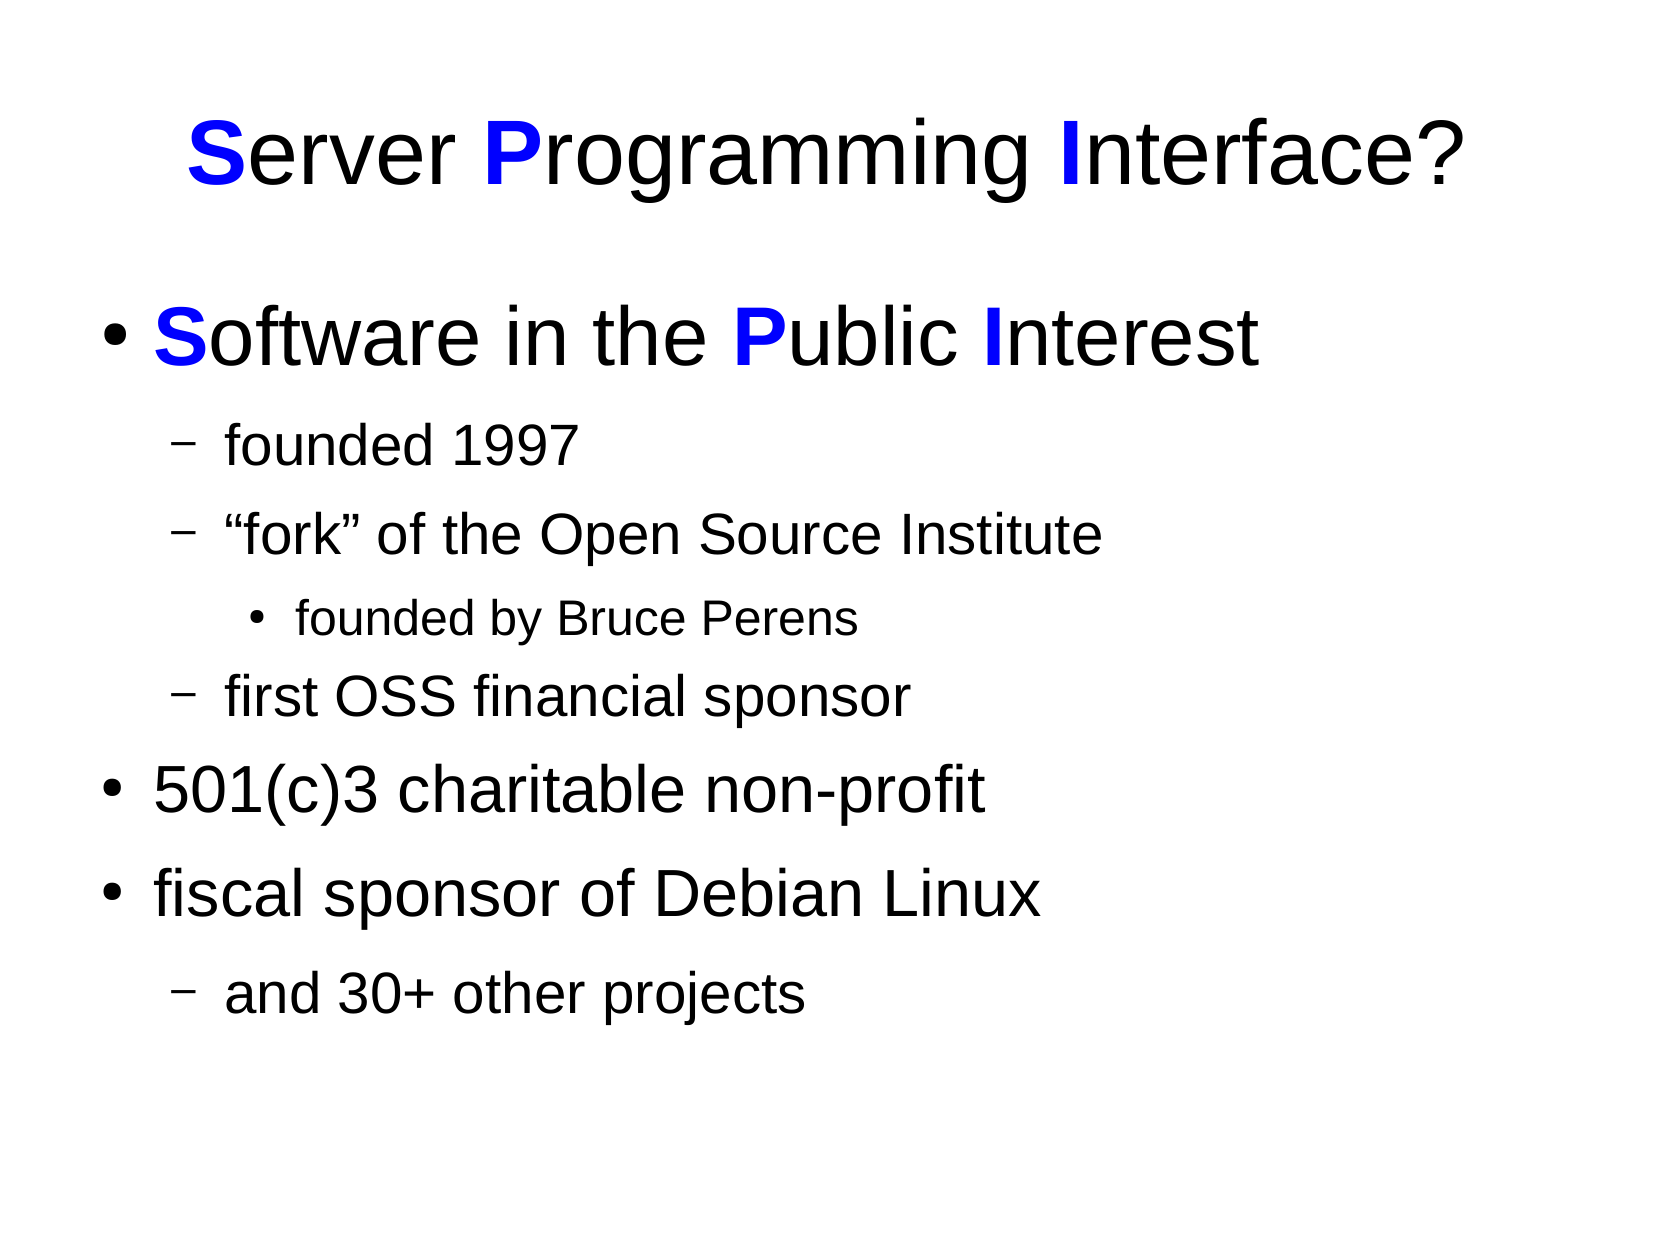

# Server Programming Interface?
Software in the Public Interest
founded 1997
“fork” of the Open Source Institute
founded by Bruce Perens
first OSS financial sponsor
501(c)3 charitable non-profit
fiscal sponsor of Debian Linux
and 30+ other projects